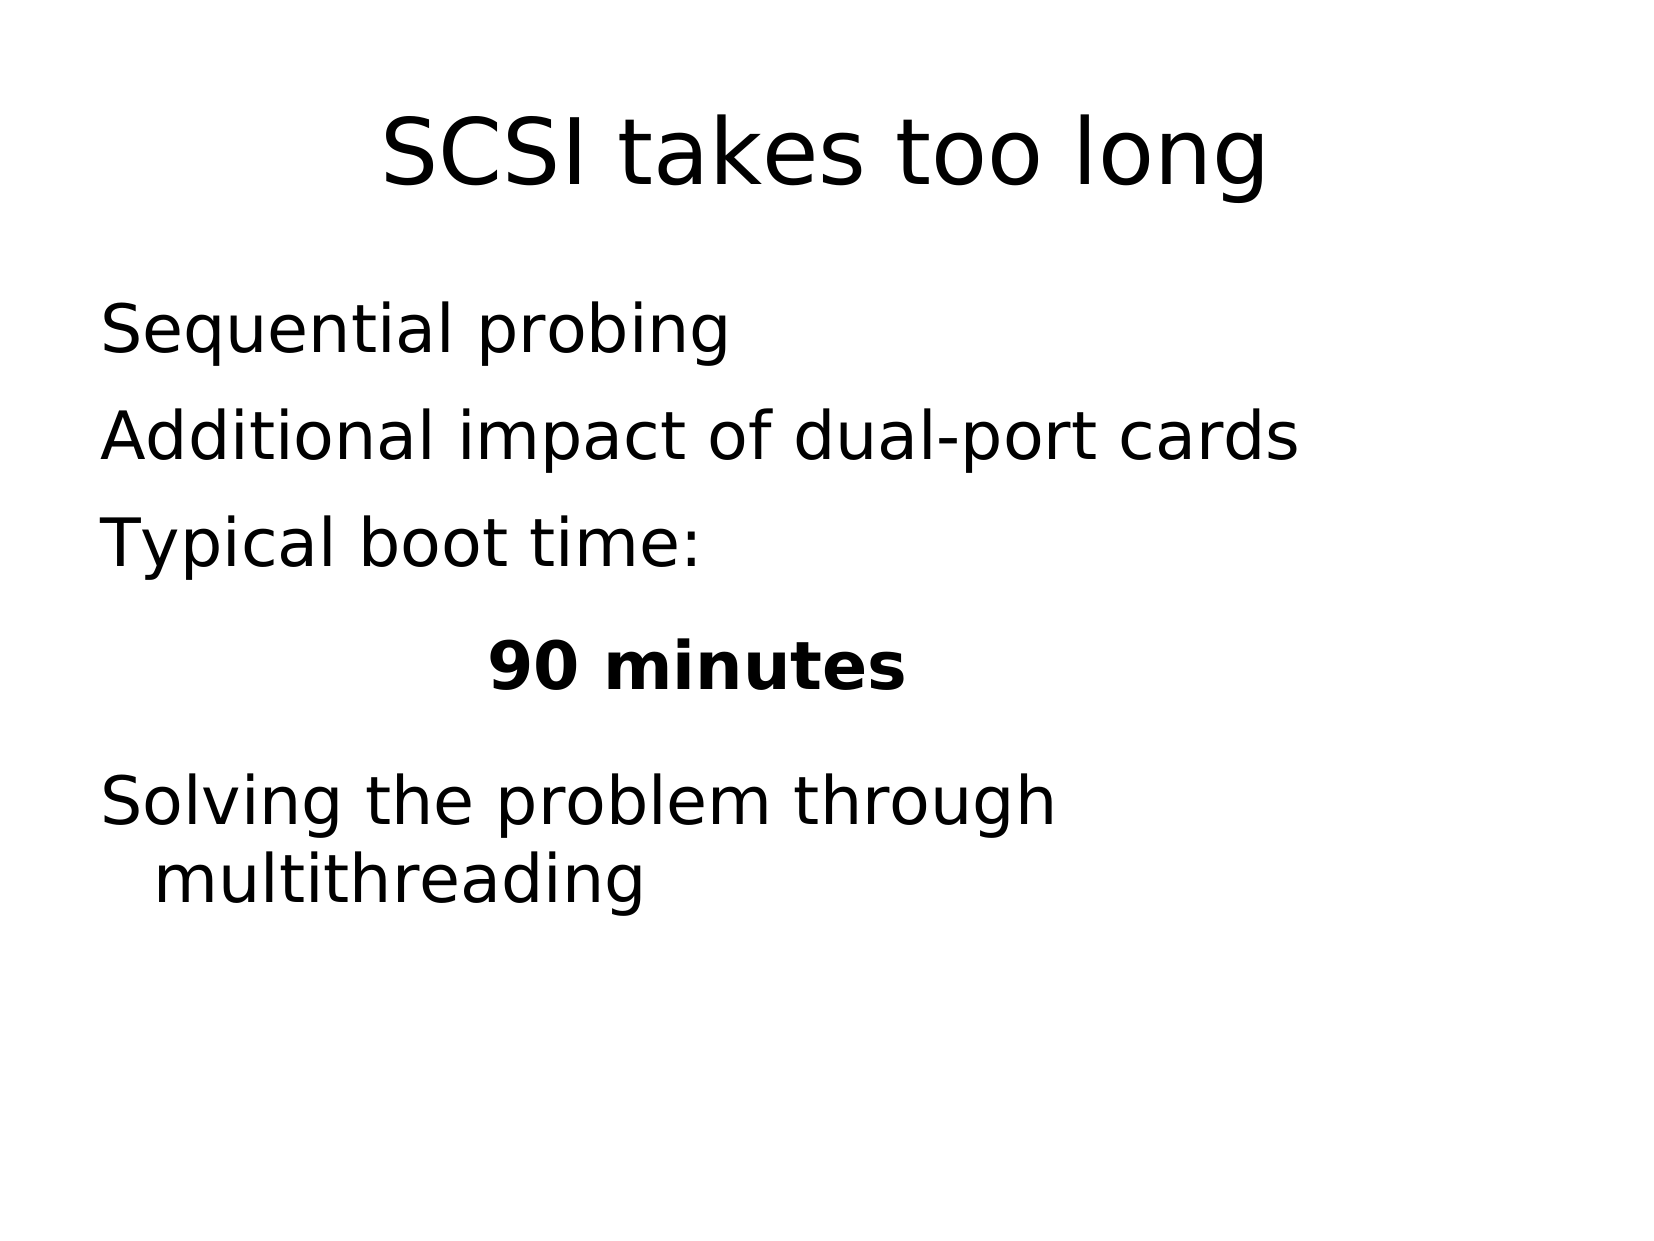

# SCSI takes too long
Sequential probing
Additional impact of dual-port cards
Typical boot time:
90 minutes
Solving the problem through multithreading